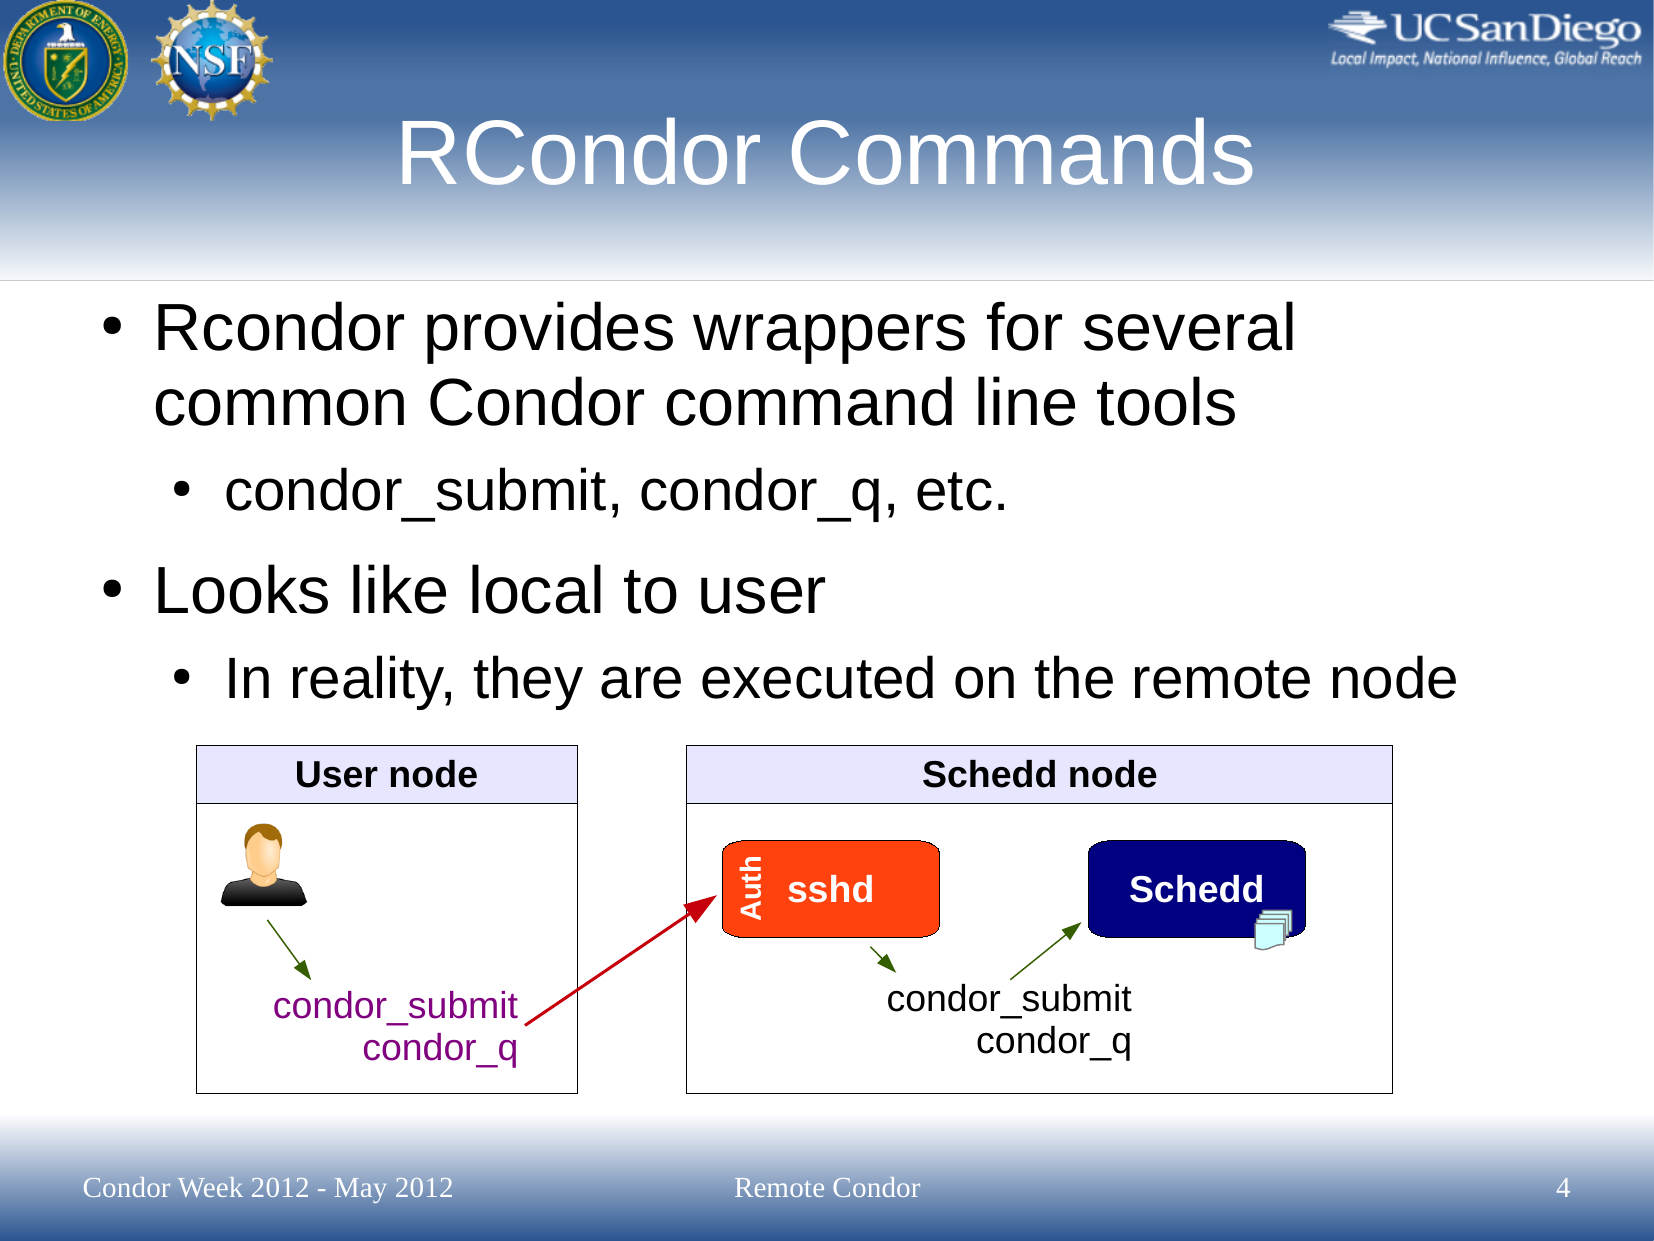

# RCondor Commands
Rcondor provides wrappers for several common Condor command line tools
condor_submit, condor_q, etc.
Looks like local to user
In reality, they are executed on the remote node
User node
Schedd node
Schedd
sshd
Auth
condor_submit
condor_q
condor_submit
condor_q
Condor Week 2012 - May 2012
Remote Condor
4